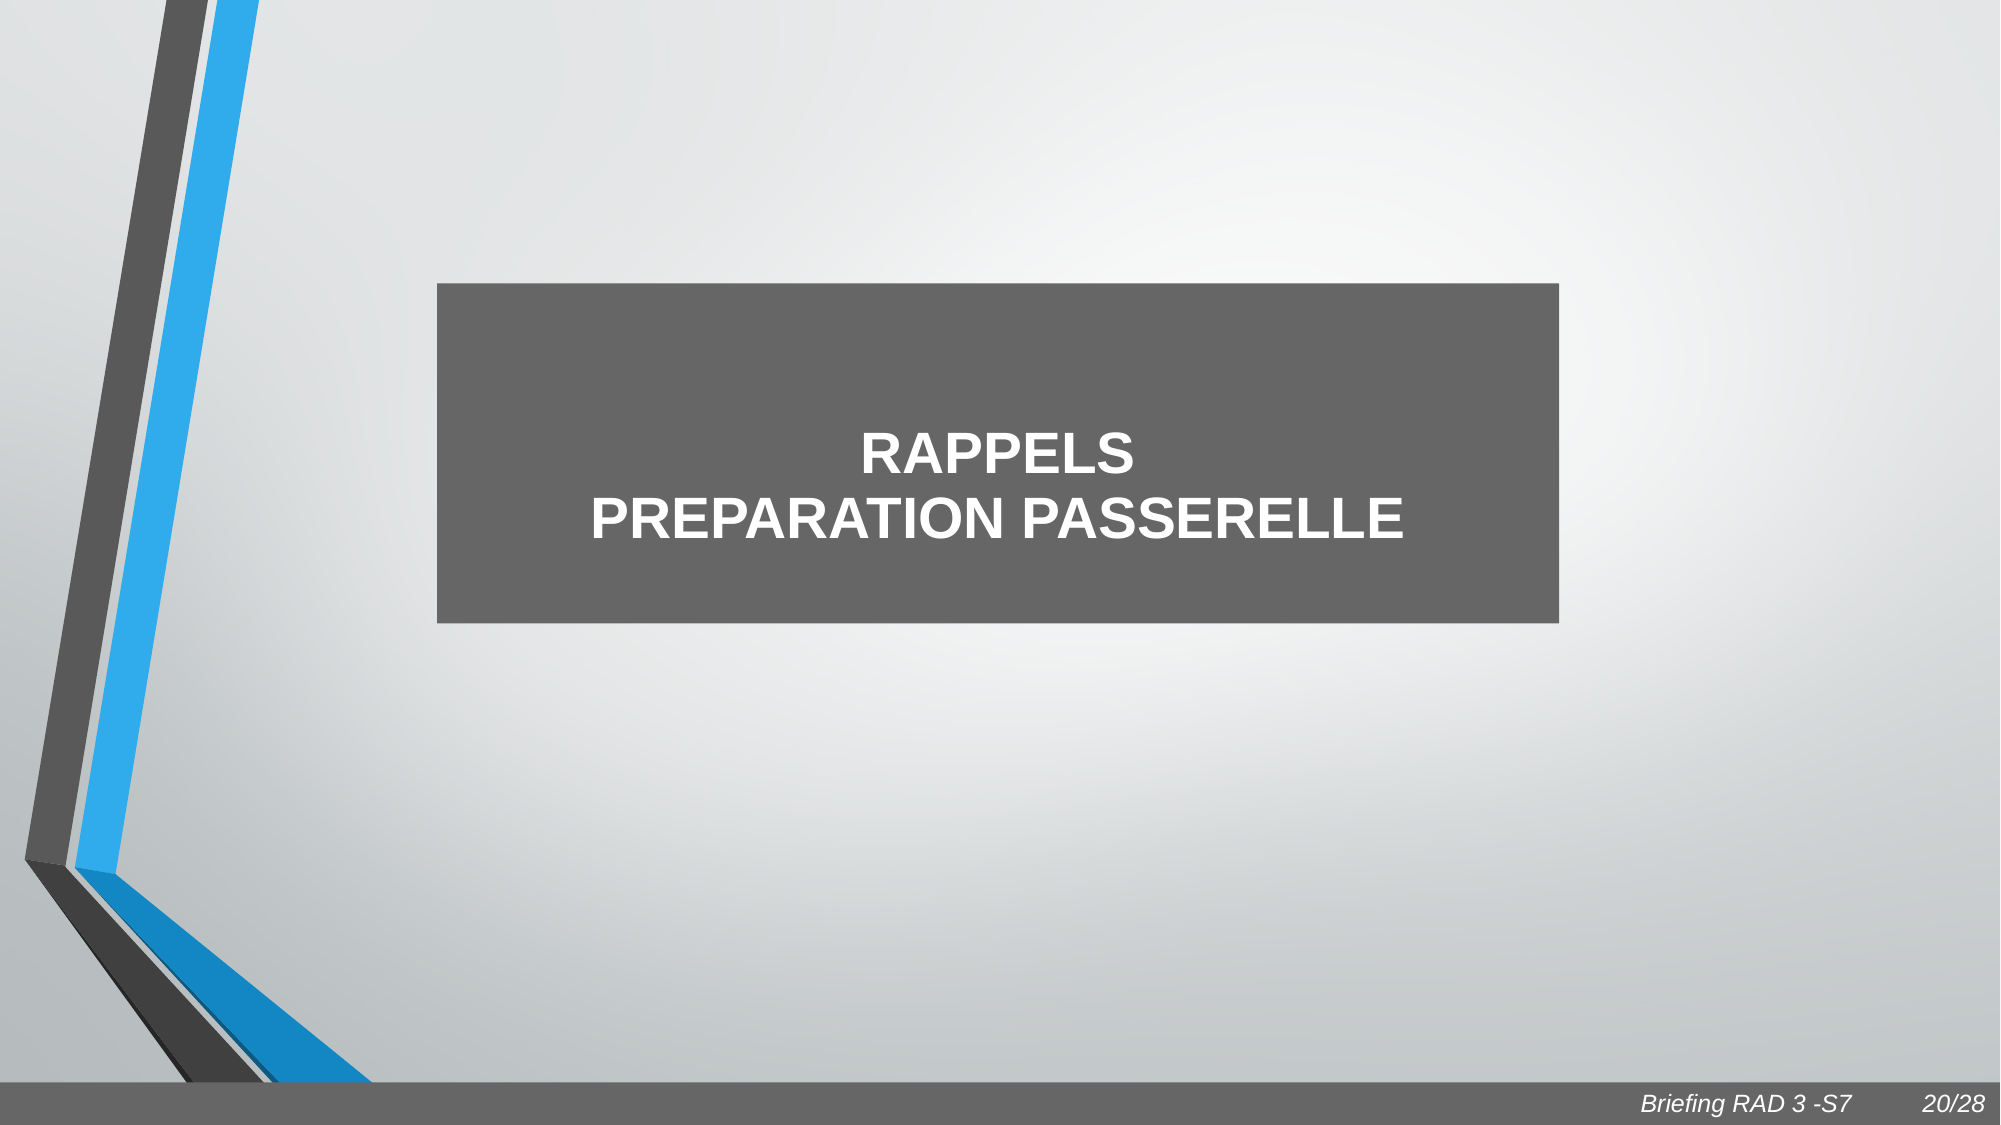

#
RAPPELS
PREPARATION PASSERELLE
Briefing RAD 3 -S7 /28